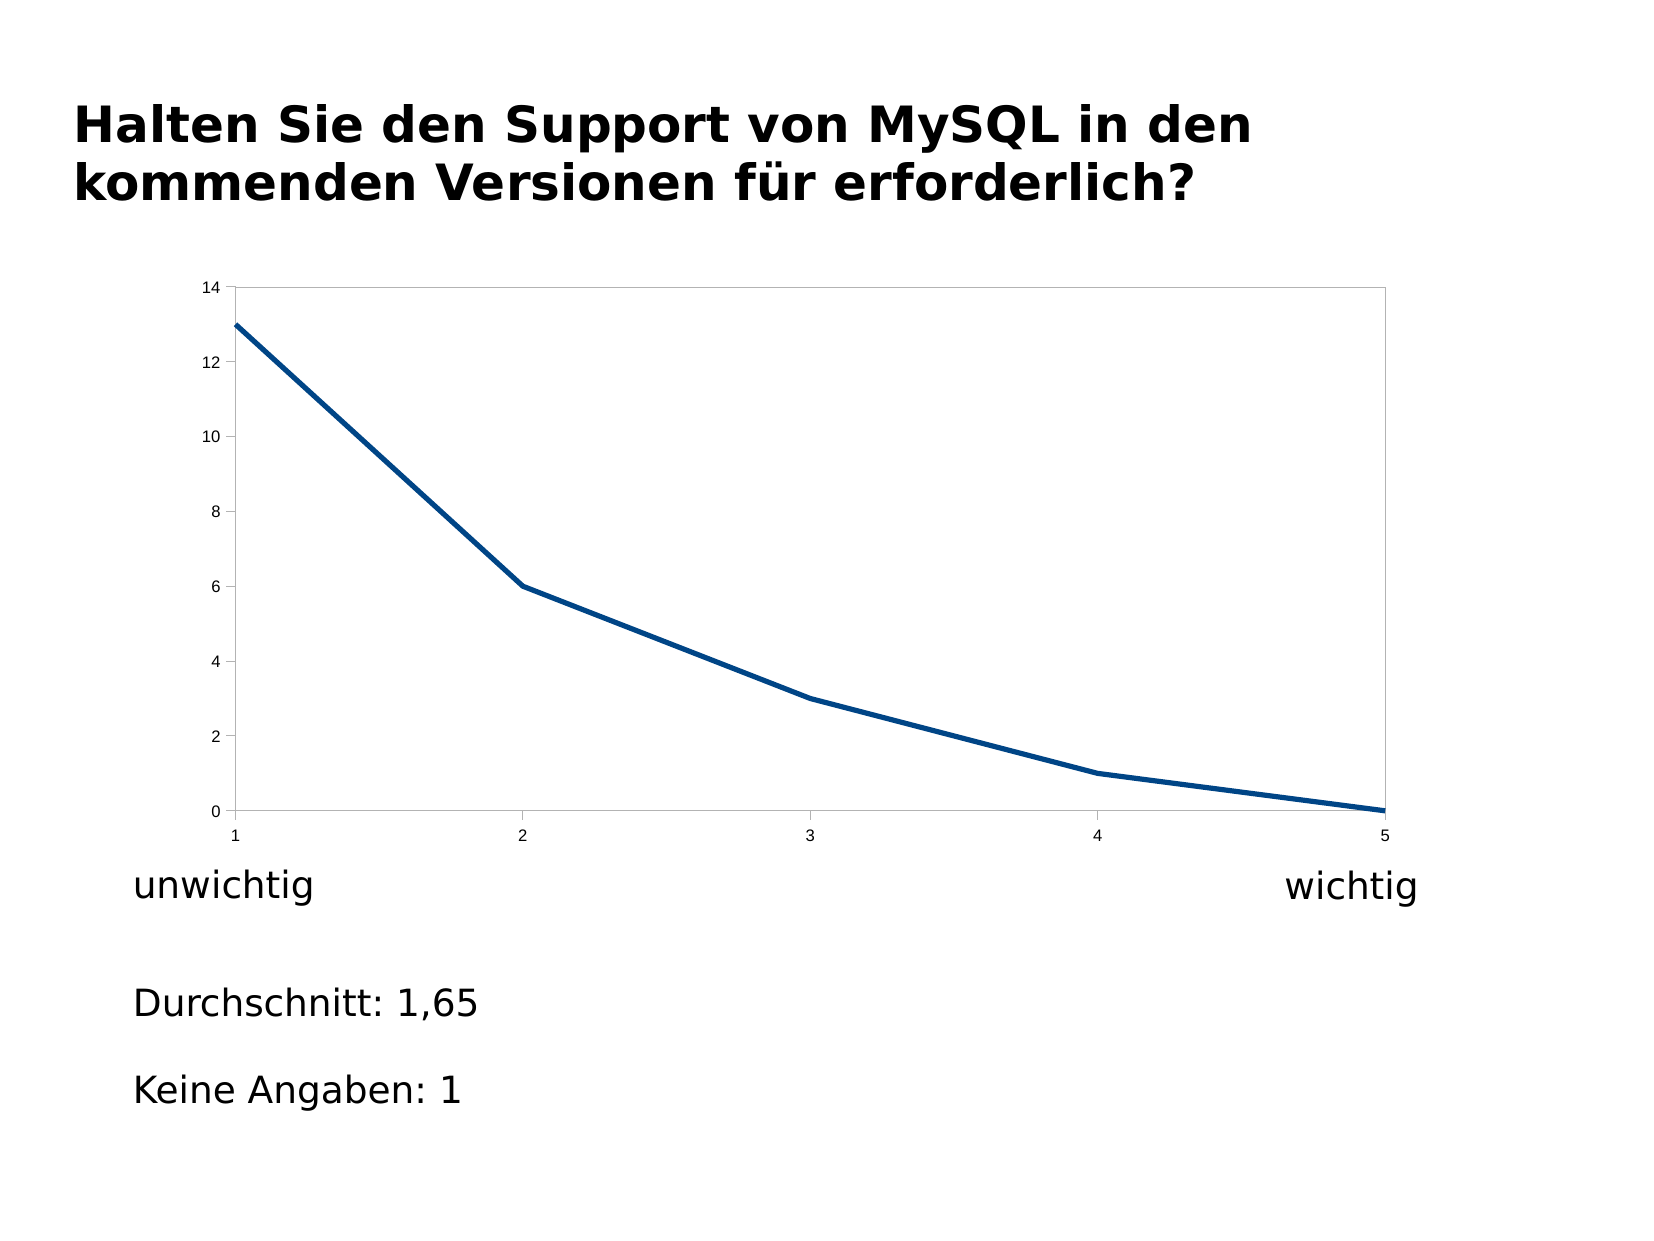

Halten Sie den Support von MySQL in den kommenden Versionen für erforderlich?
### Chart
| Category | Zeile 21 |
|---|---|
| 1 | 13.0 |
| 2 | 6.0 |
| 3 | 3.0 |
| 4 | 1.0 |
| 5 | 0.0 |unwichtig
wichtig
Durchschnitt: 1,65
Keine Angaben: 1